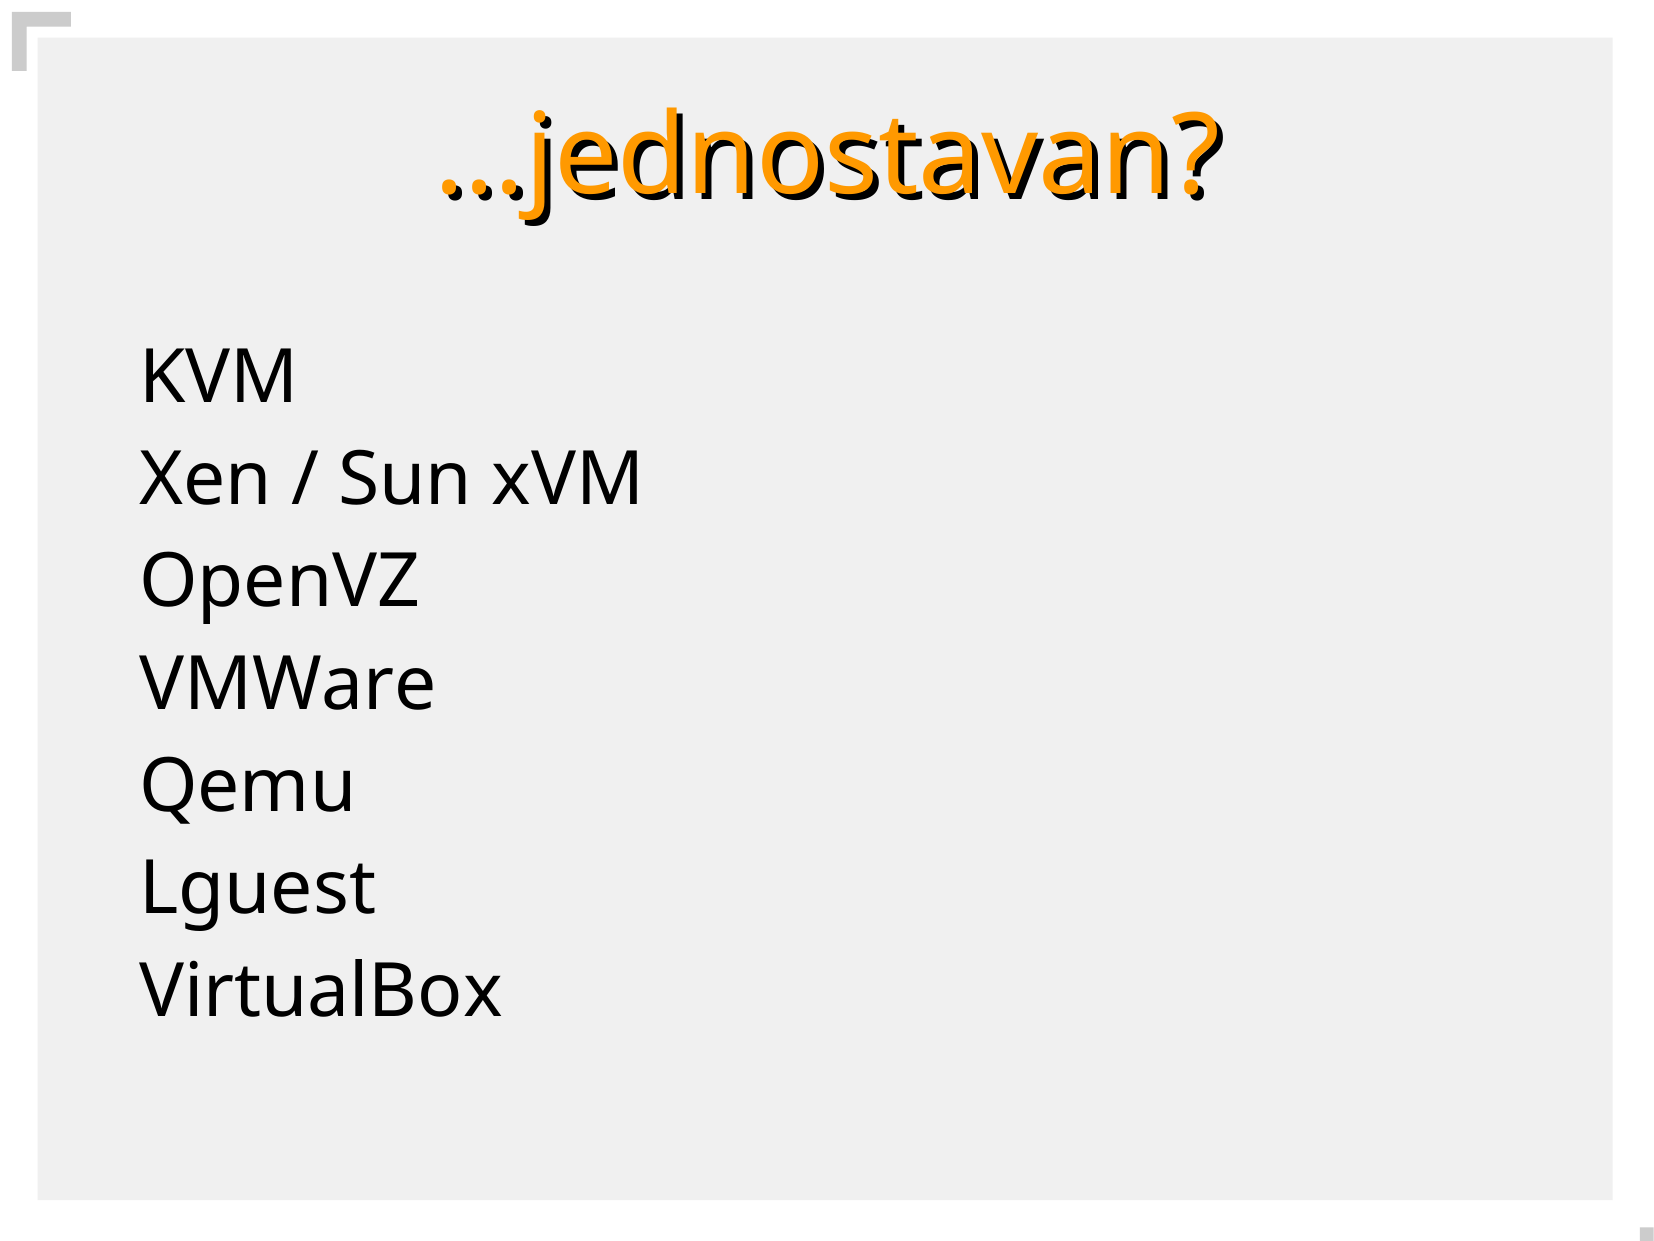

# ...jednostavan?
KVM
Xen / Sun xVM
OpenVZ
VMWare
Qemu
Lguest
VirtualBox